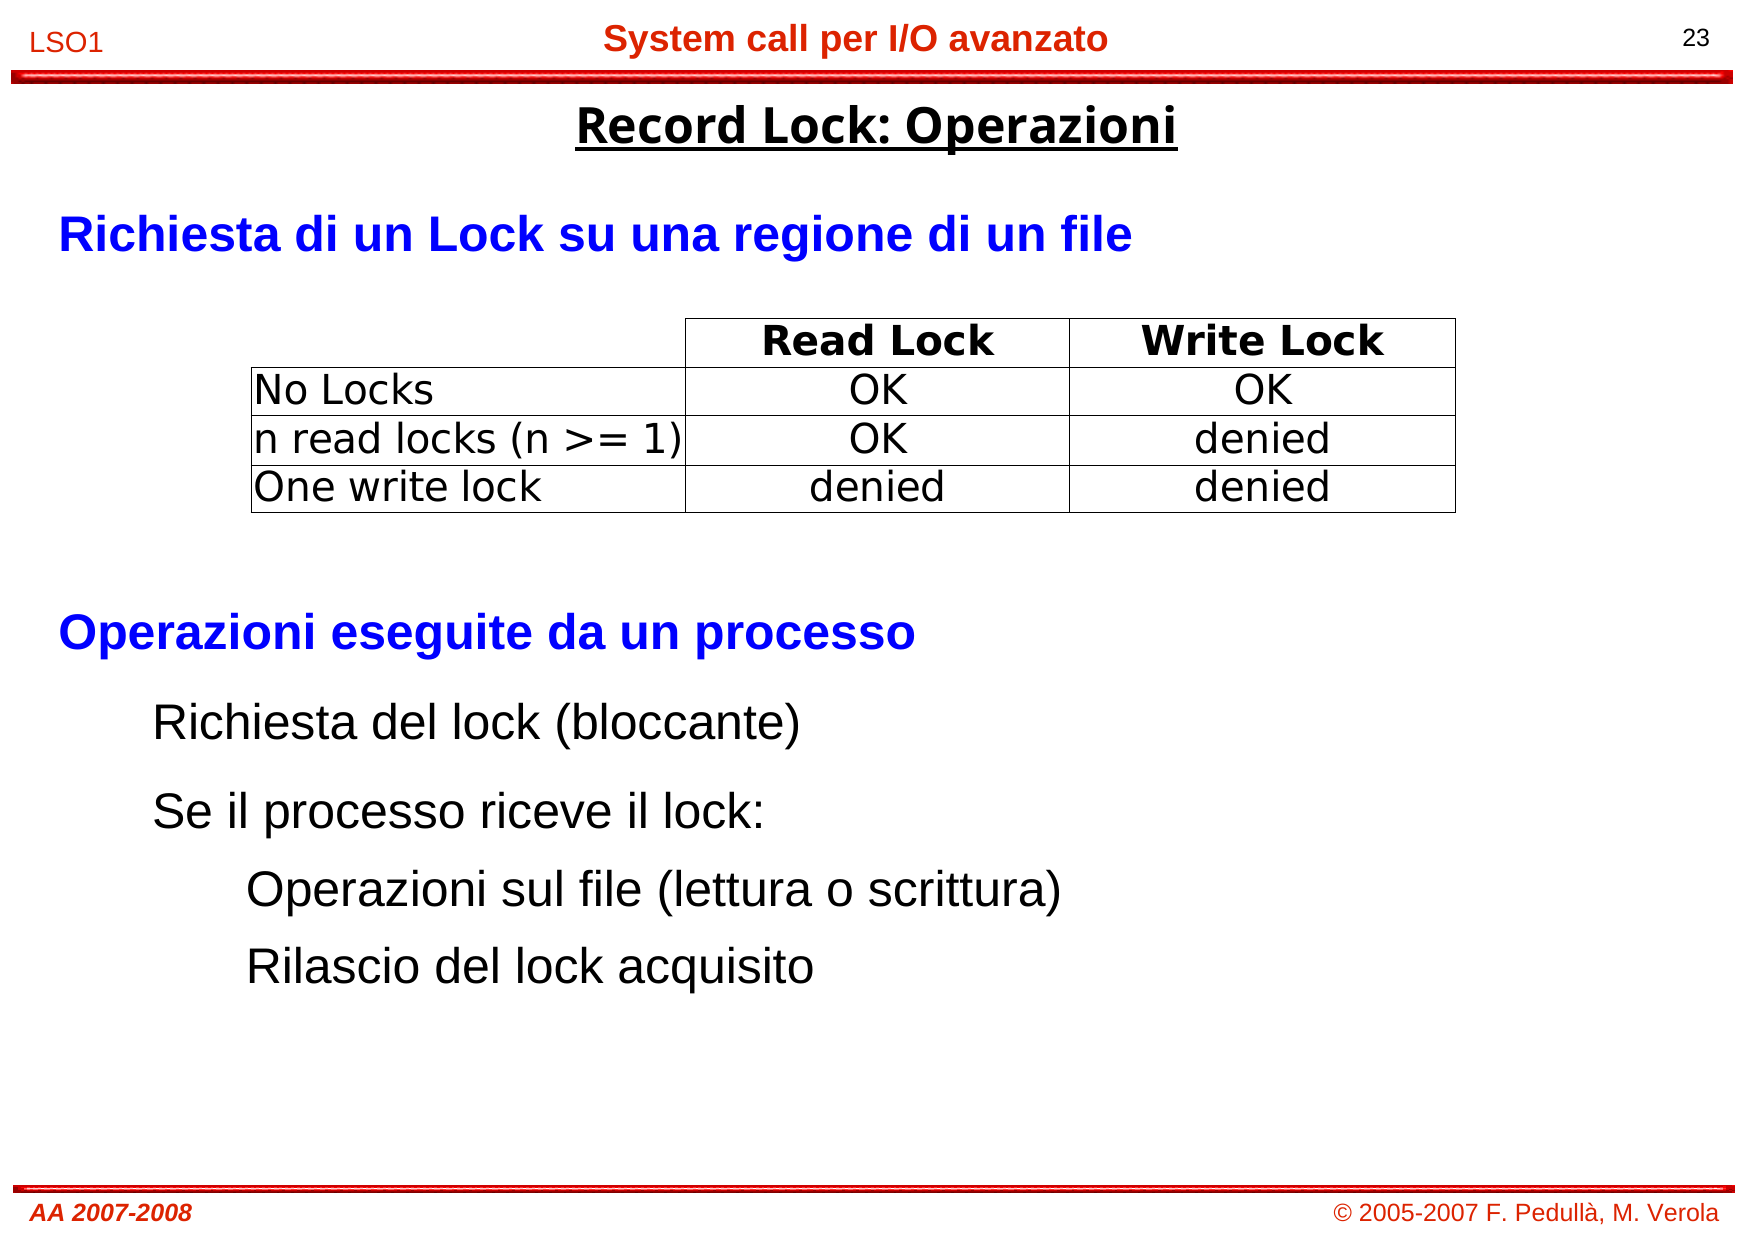

# Record Lock: Operazioni
Richiesta di un Lock su una regione di un file
Operazioni eseguite da un processo
Richiesta del lock (bloccante)
Se il processo riceve il lock:
Operazioni sul file (lettura o scrittura)
Rilascio del lock acquisito